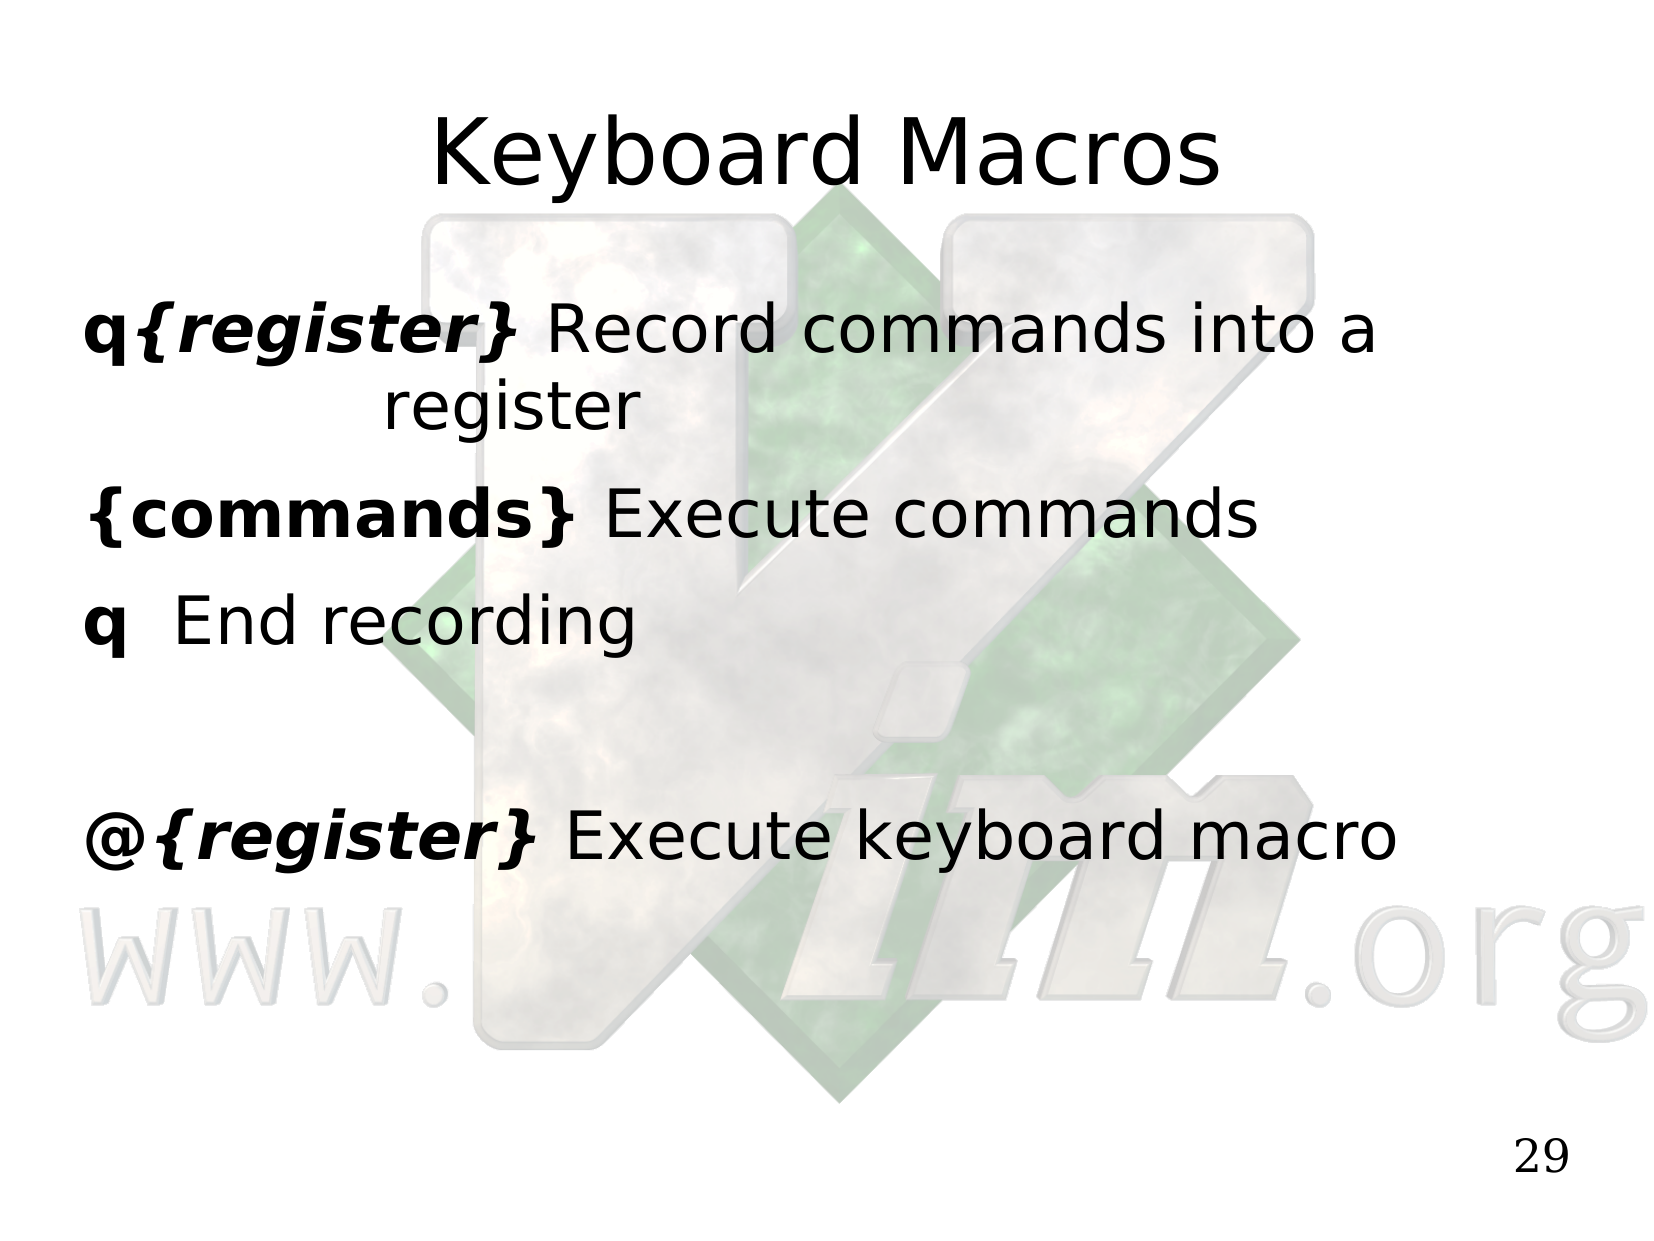

# Keyboard Macros
q{register} Record commands into a register
{commands} Execute commands
q End recording
@{register} Execute keyboard macro
29